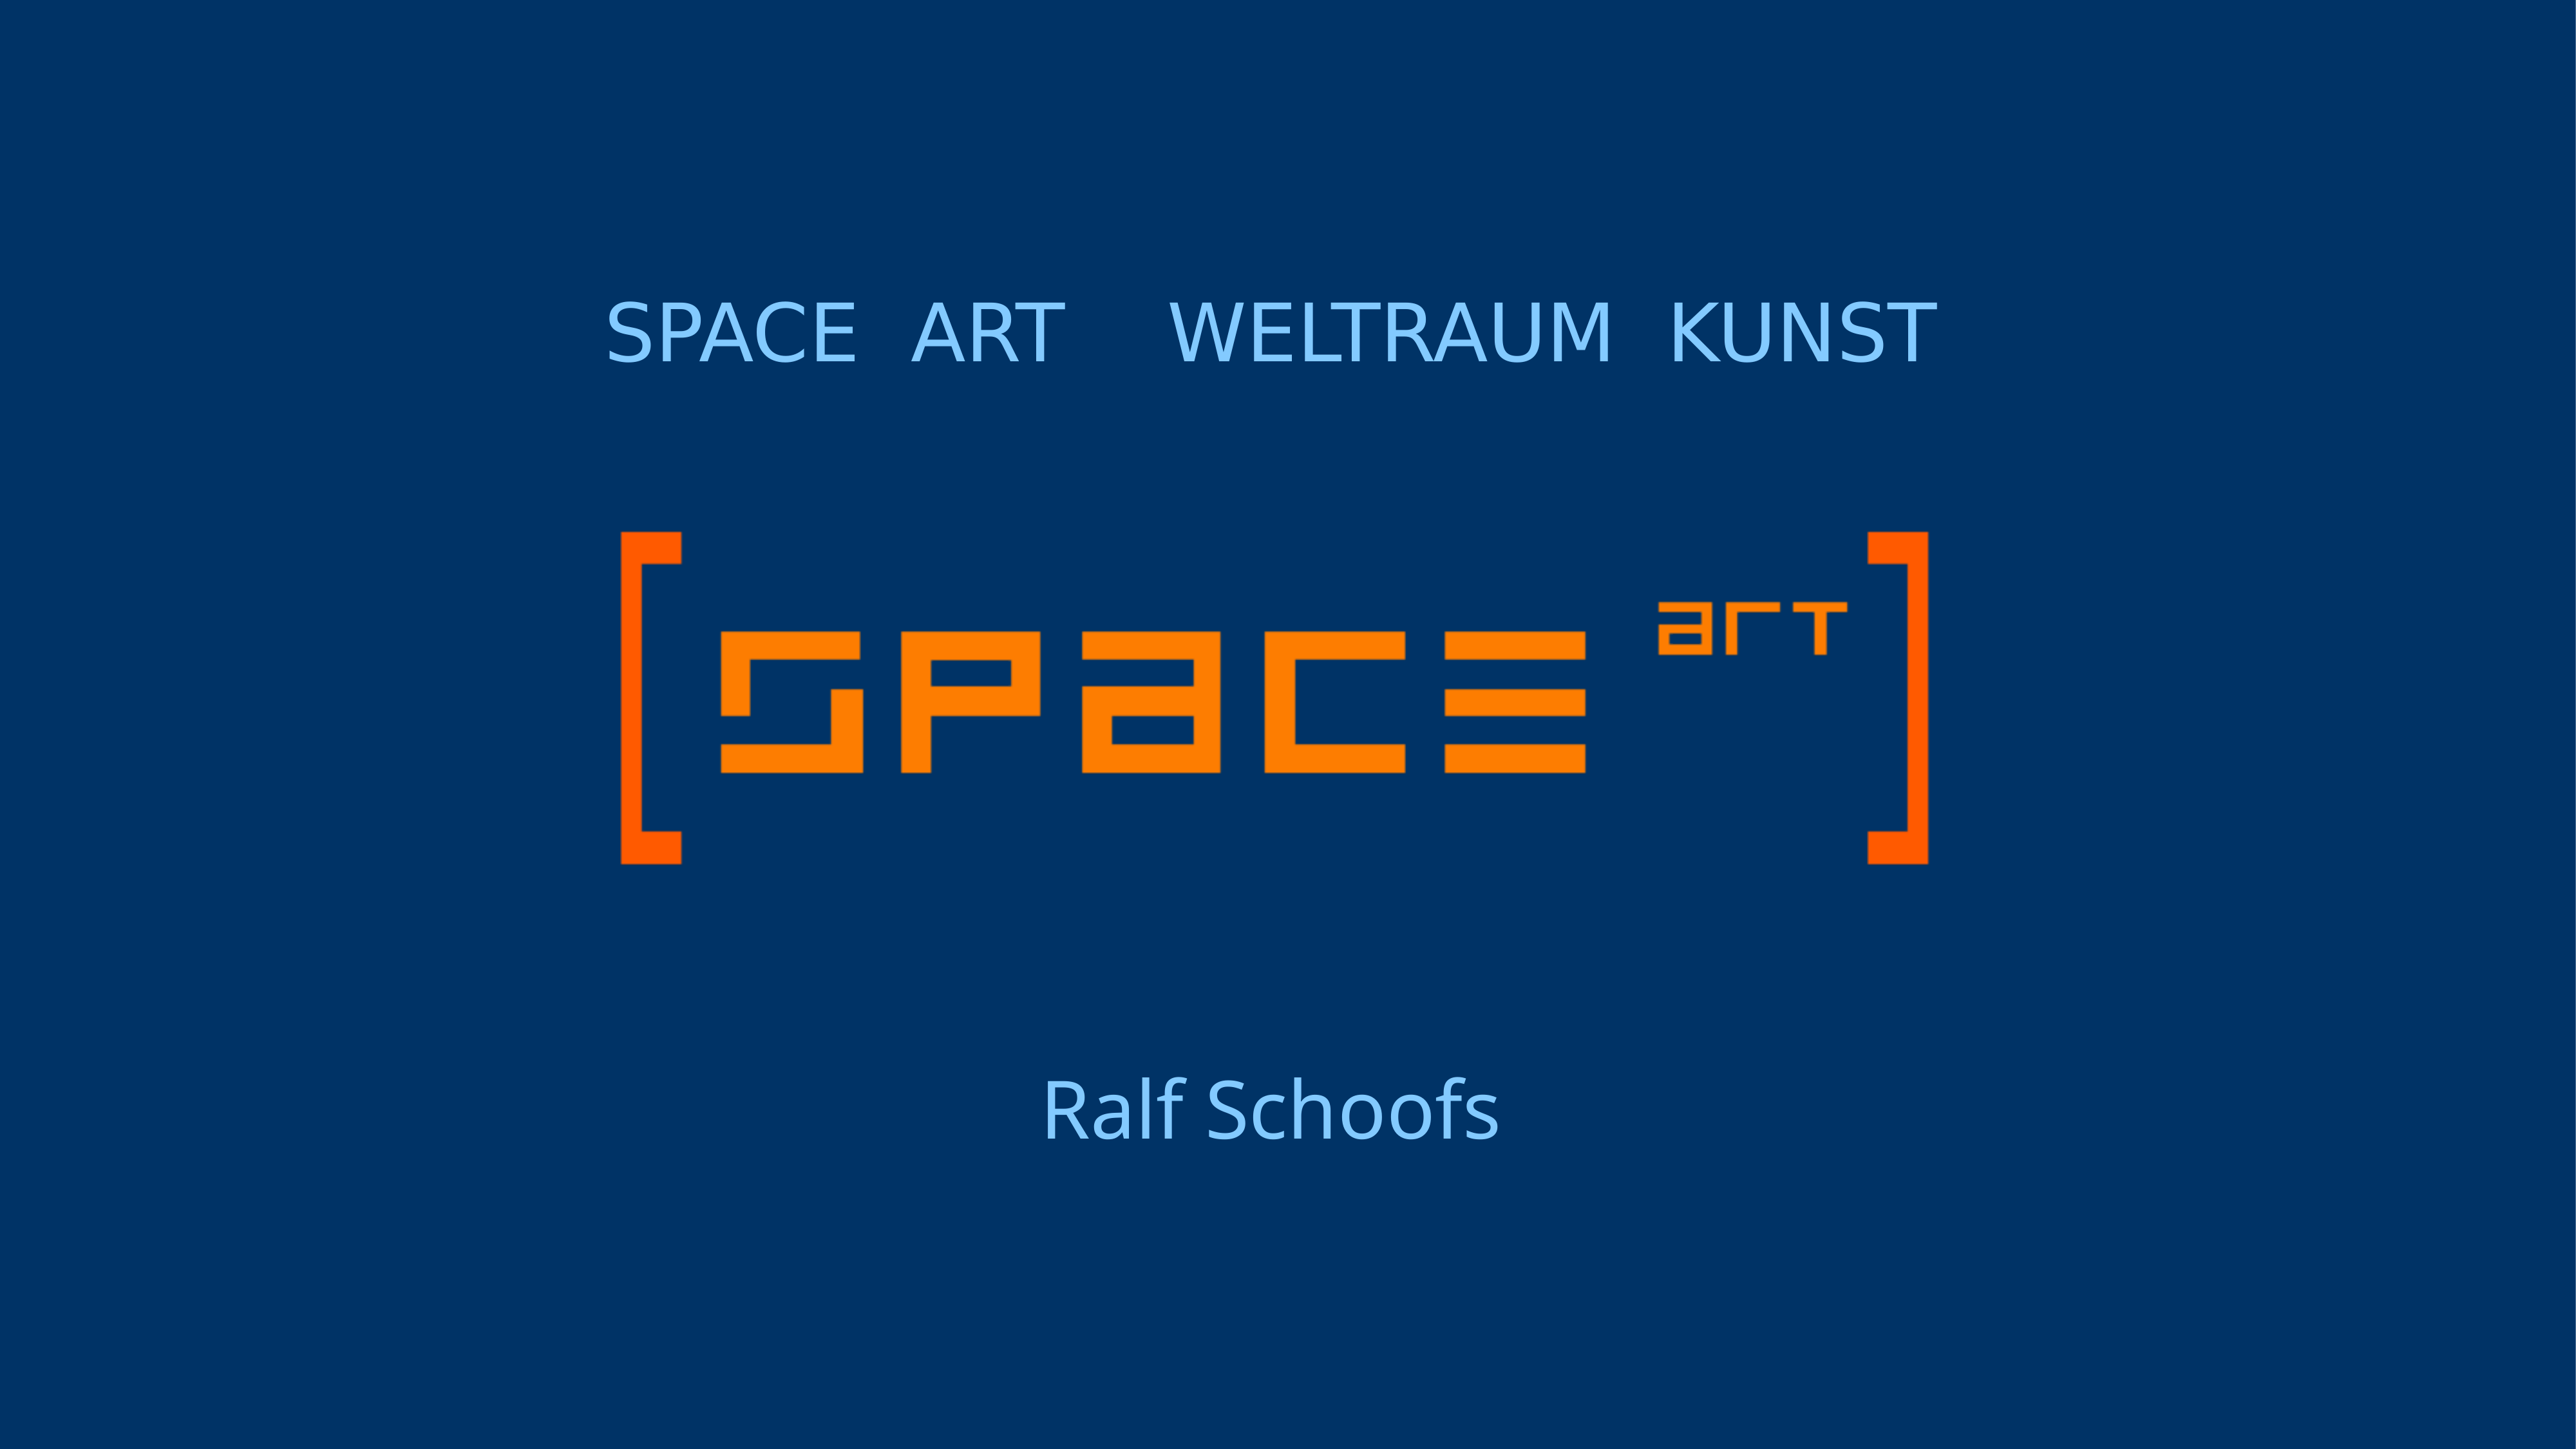

# SPACE ART WELTRAUM KUNST
Ralf Schoofs